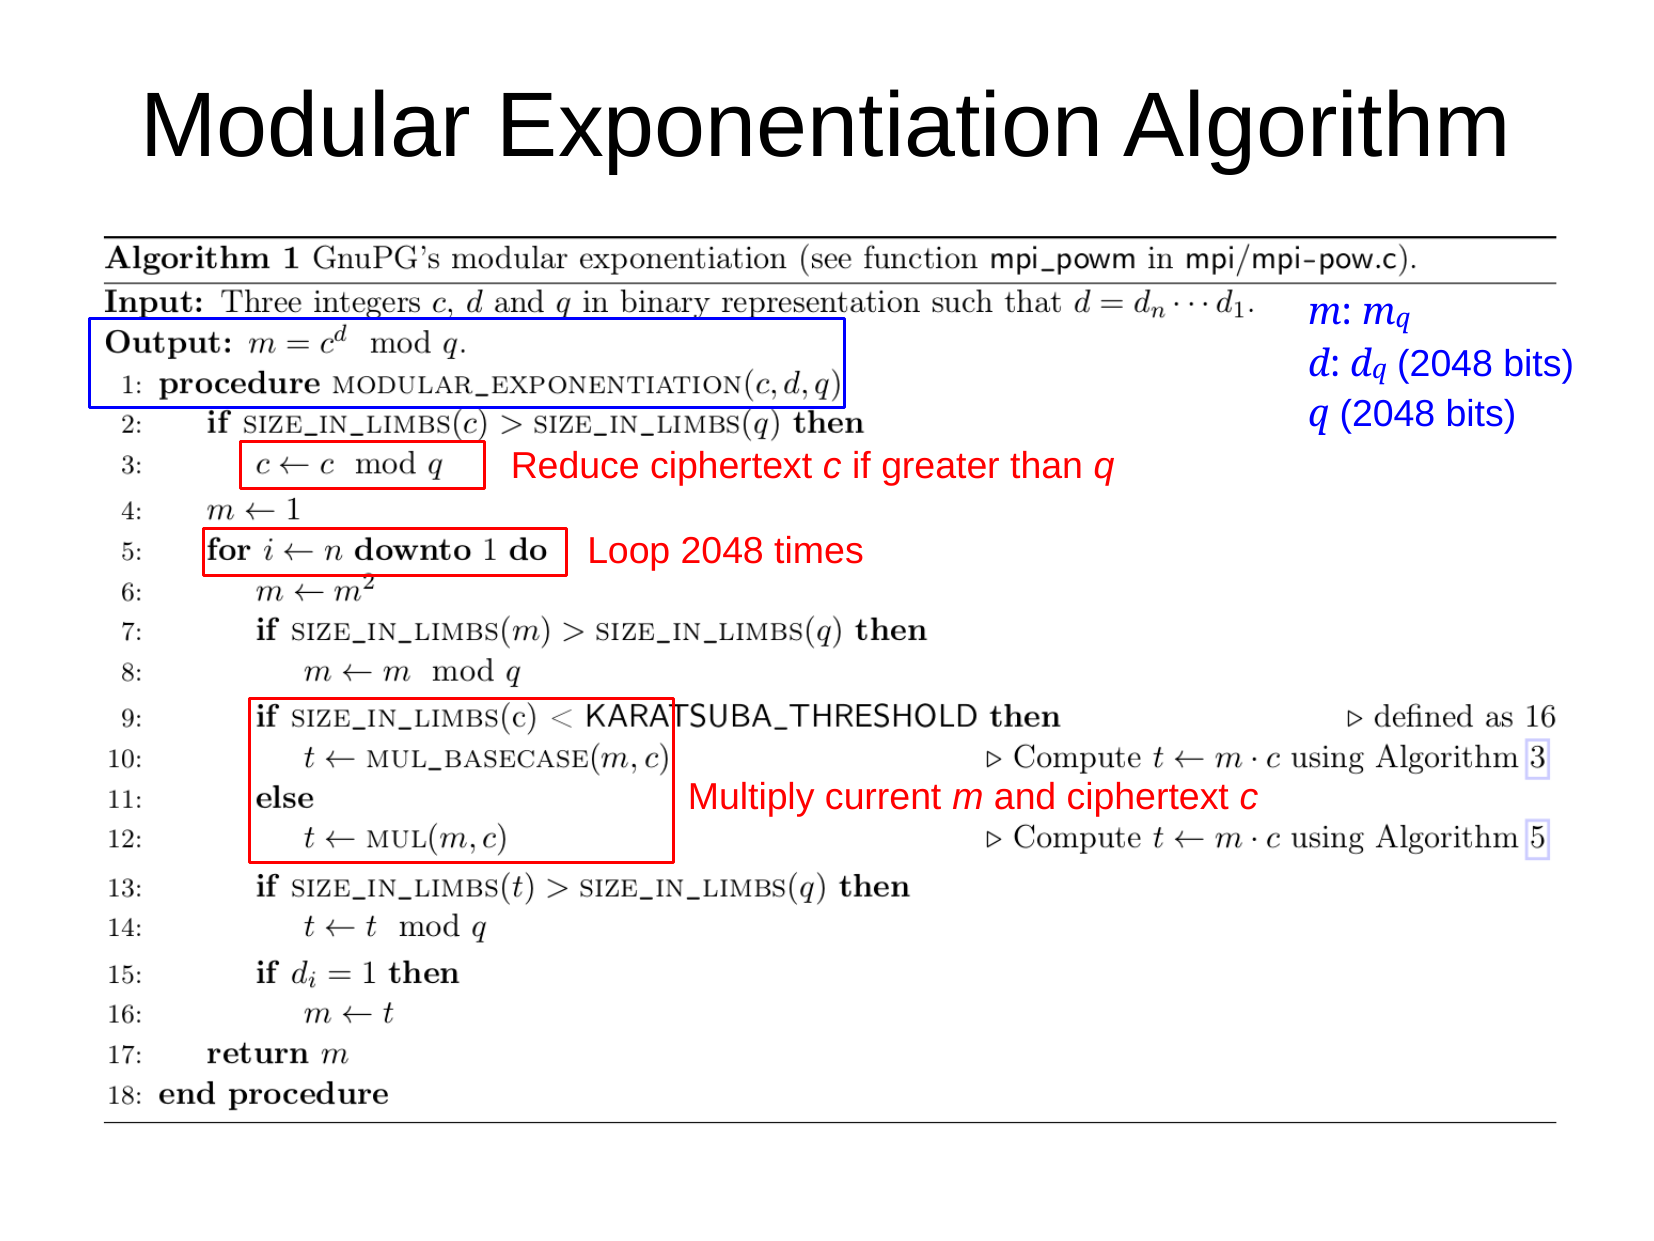

# Modular Exponentiation Algorithm
m: mq
d: dq (2048 bits)
q (2048 bits)
Reduce ciphertext c if greater than q
Loop 2048 times
Multiply current m and ciphertext c